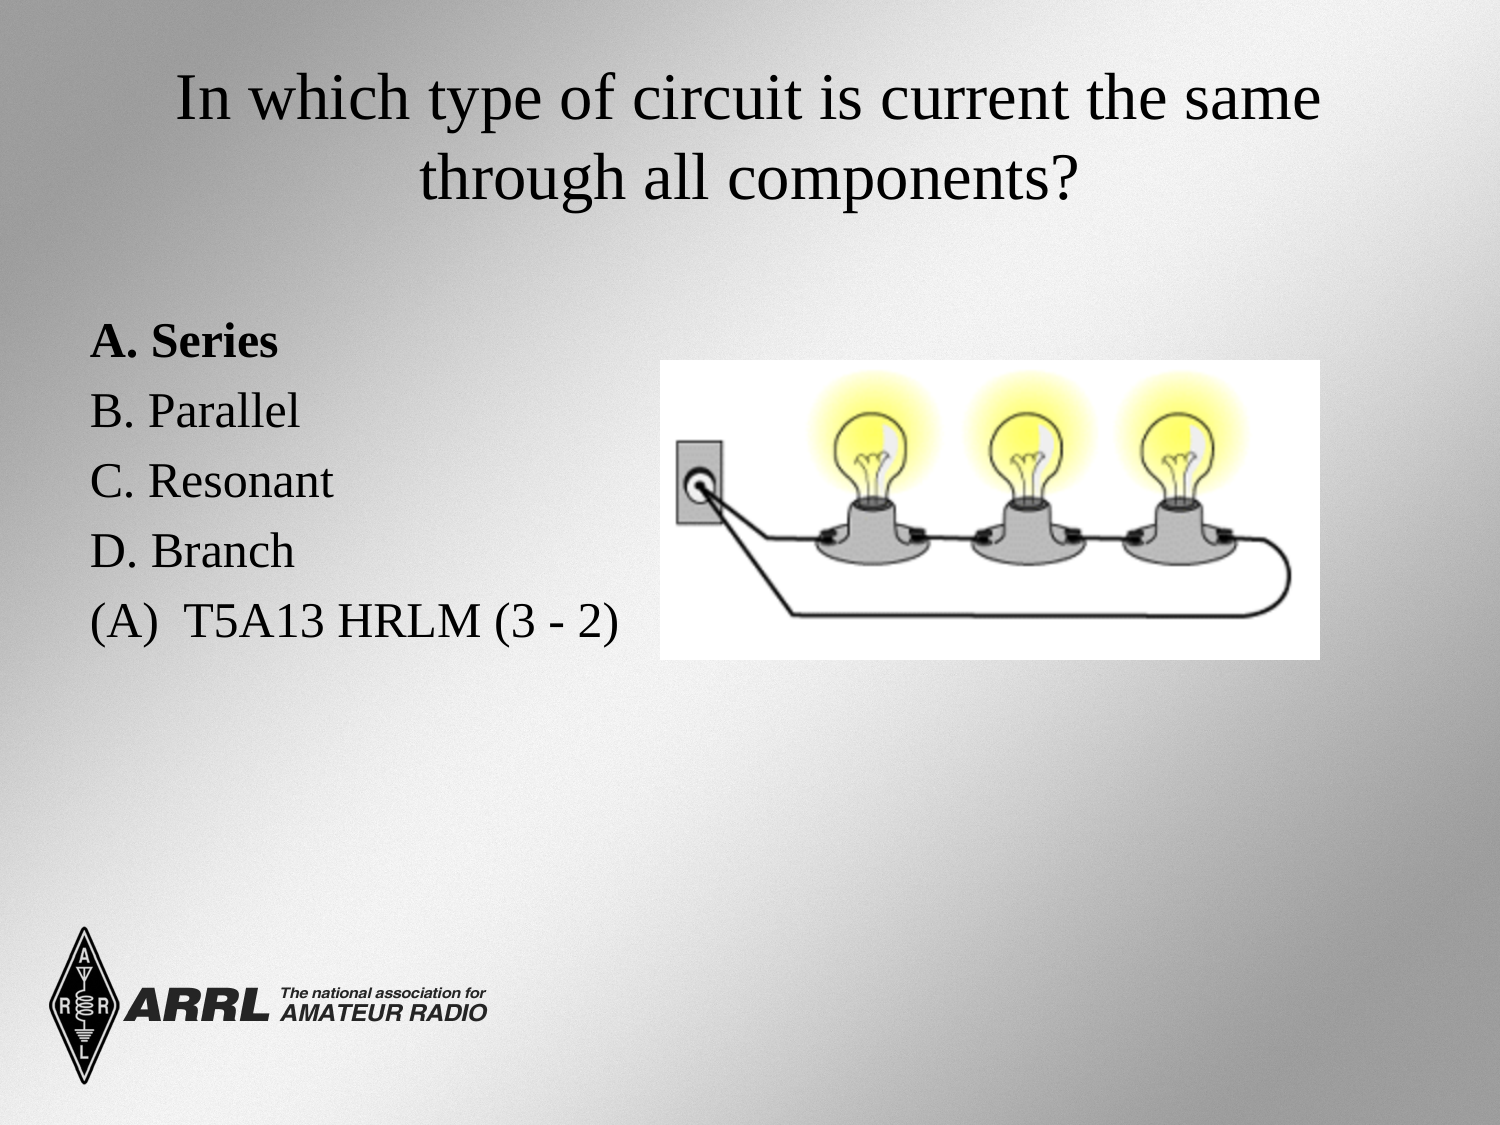

# In which type of circuit is current the same through all components?
A. Series
B. Parallel
C. Resonant
D. Branch
(A) T5A13 HRLM (3 - 2)